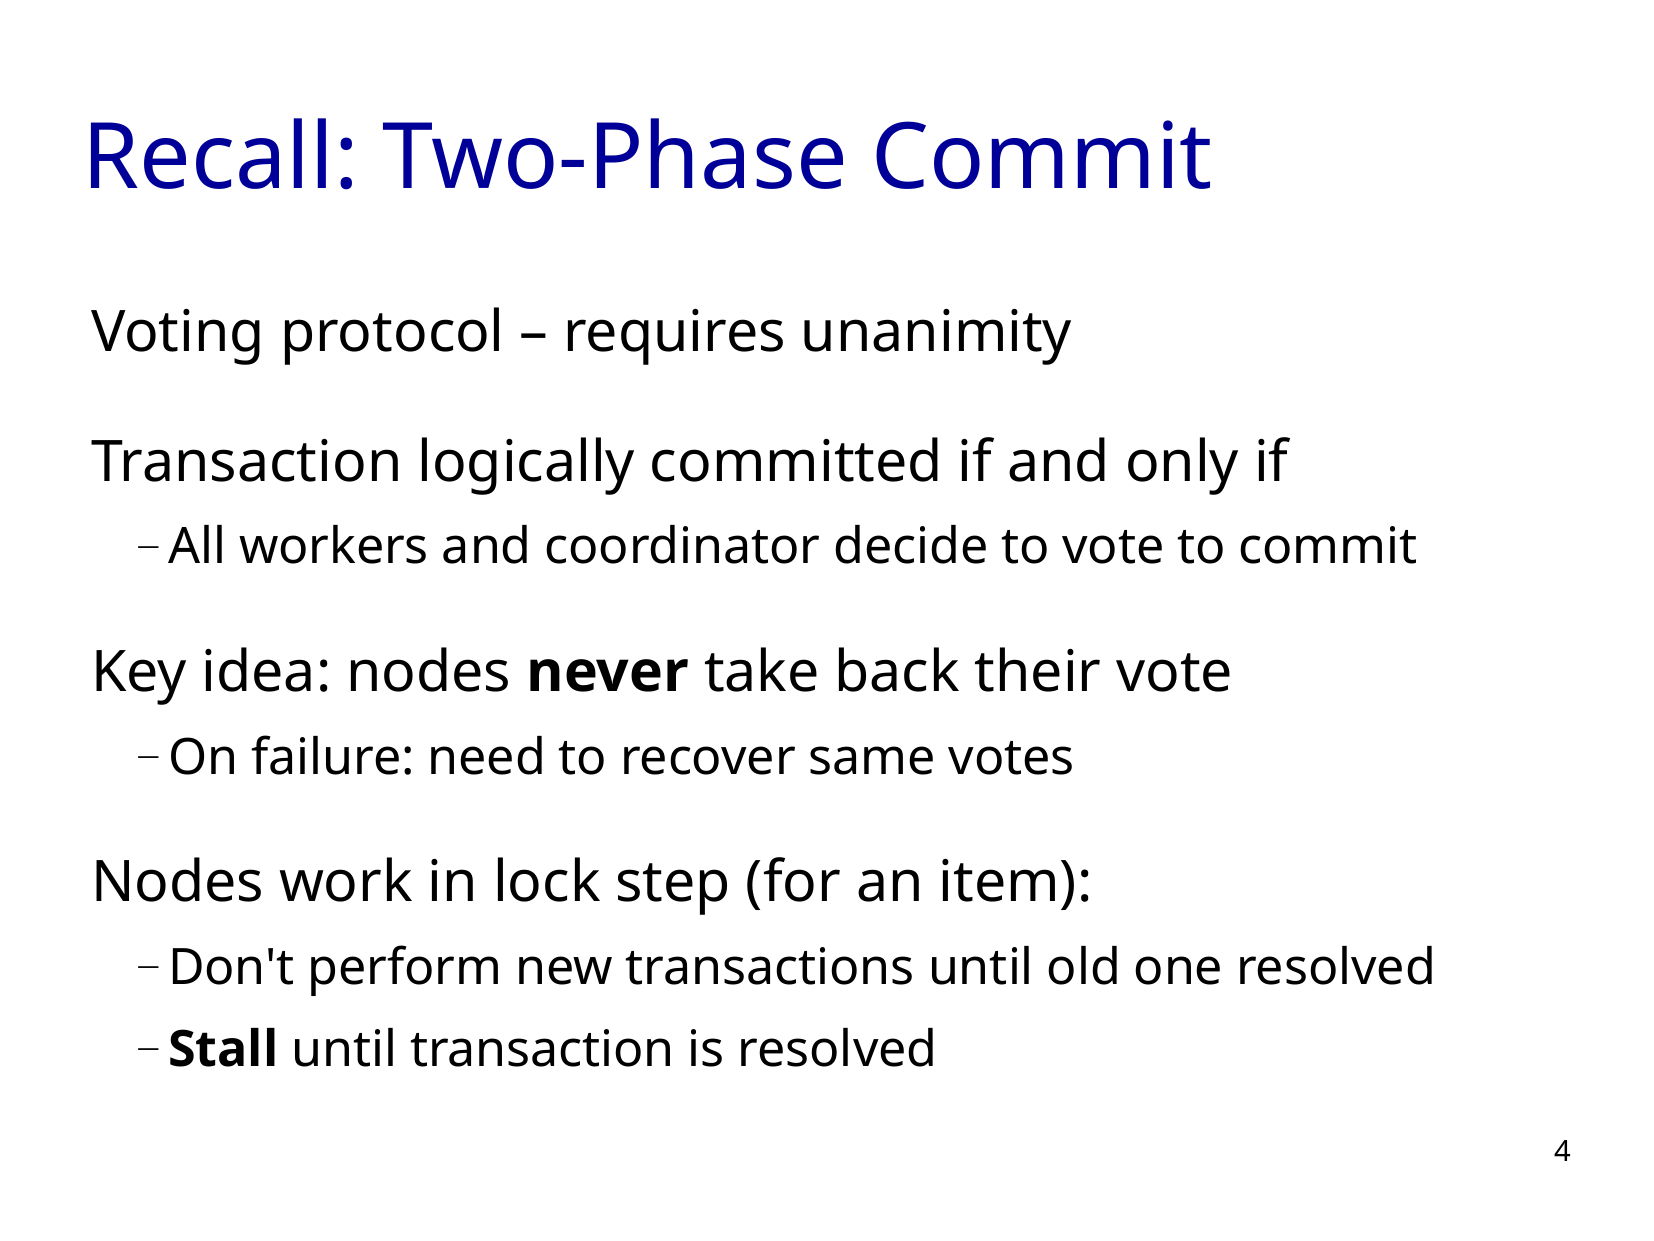

# Recall: Two-Phase Commit
Voting protocol – requires unanimity
Transaction logically committed if and only if
All workers and coordinator decide to vote to commit
Key idea: nodes never take back their vote
On failure: need to recover same votes
Nodes work in lock step (for an item):
Don't perform new transactions until old one resolved
Stall until transaction is resolved
4